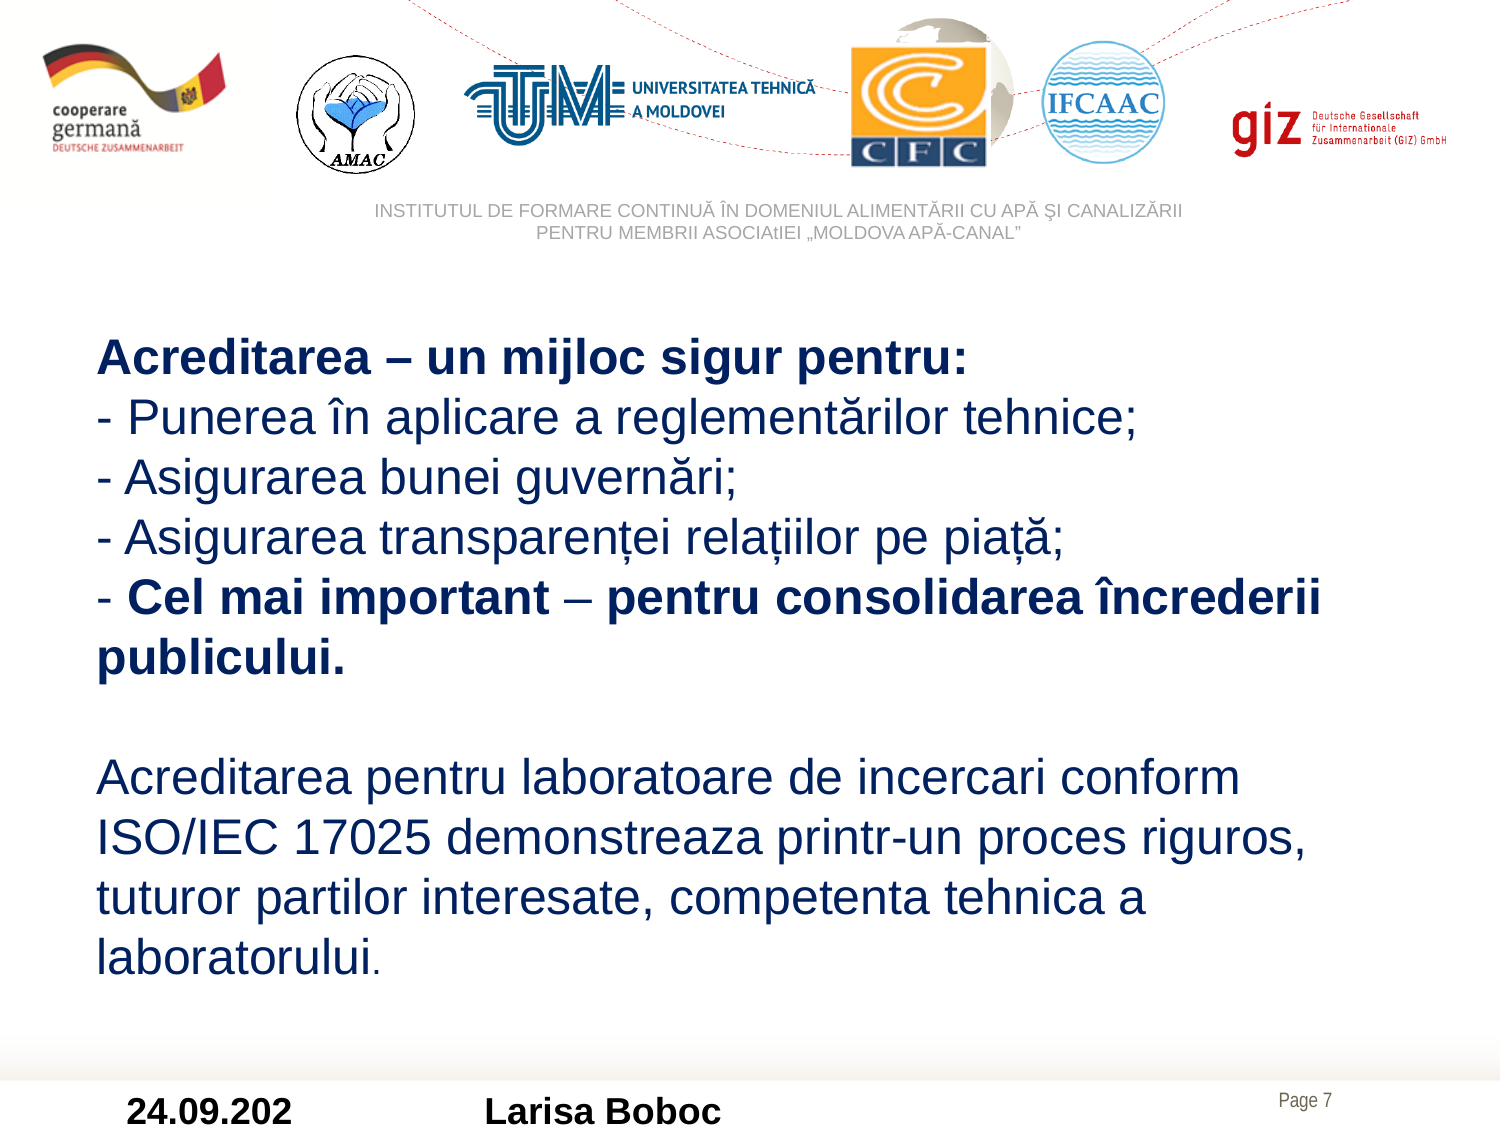

INSTITUTUL DE FORMARE CONTINUĂ ÎN DOMENIUL ALIMENTĂRII CU APĂ ŞI CANALIZĂRII
PENTRU MEMBRII ASOCIAtIEI „MOLDOVA APĂ-CANAL”
Acreditarea – un mijloc sigur pentru:
- Punerea în aplicare a reglementărilor tehnice;
- Asigurarea bunei guvernări;
- Asigurarea transparenței relațiilor pe piață;
- Cel mai important – pentru consolidarea încrederii publicului.
Acreditarea pentru laboratoare de incercari conform ISO/IEC 17025 demonstreaza printr-un proces riguros, tuturor partilor interesate, competenta tehnica a laboratorului.
#
Larisa Boboc